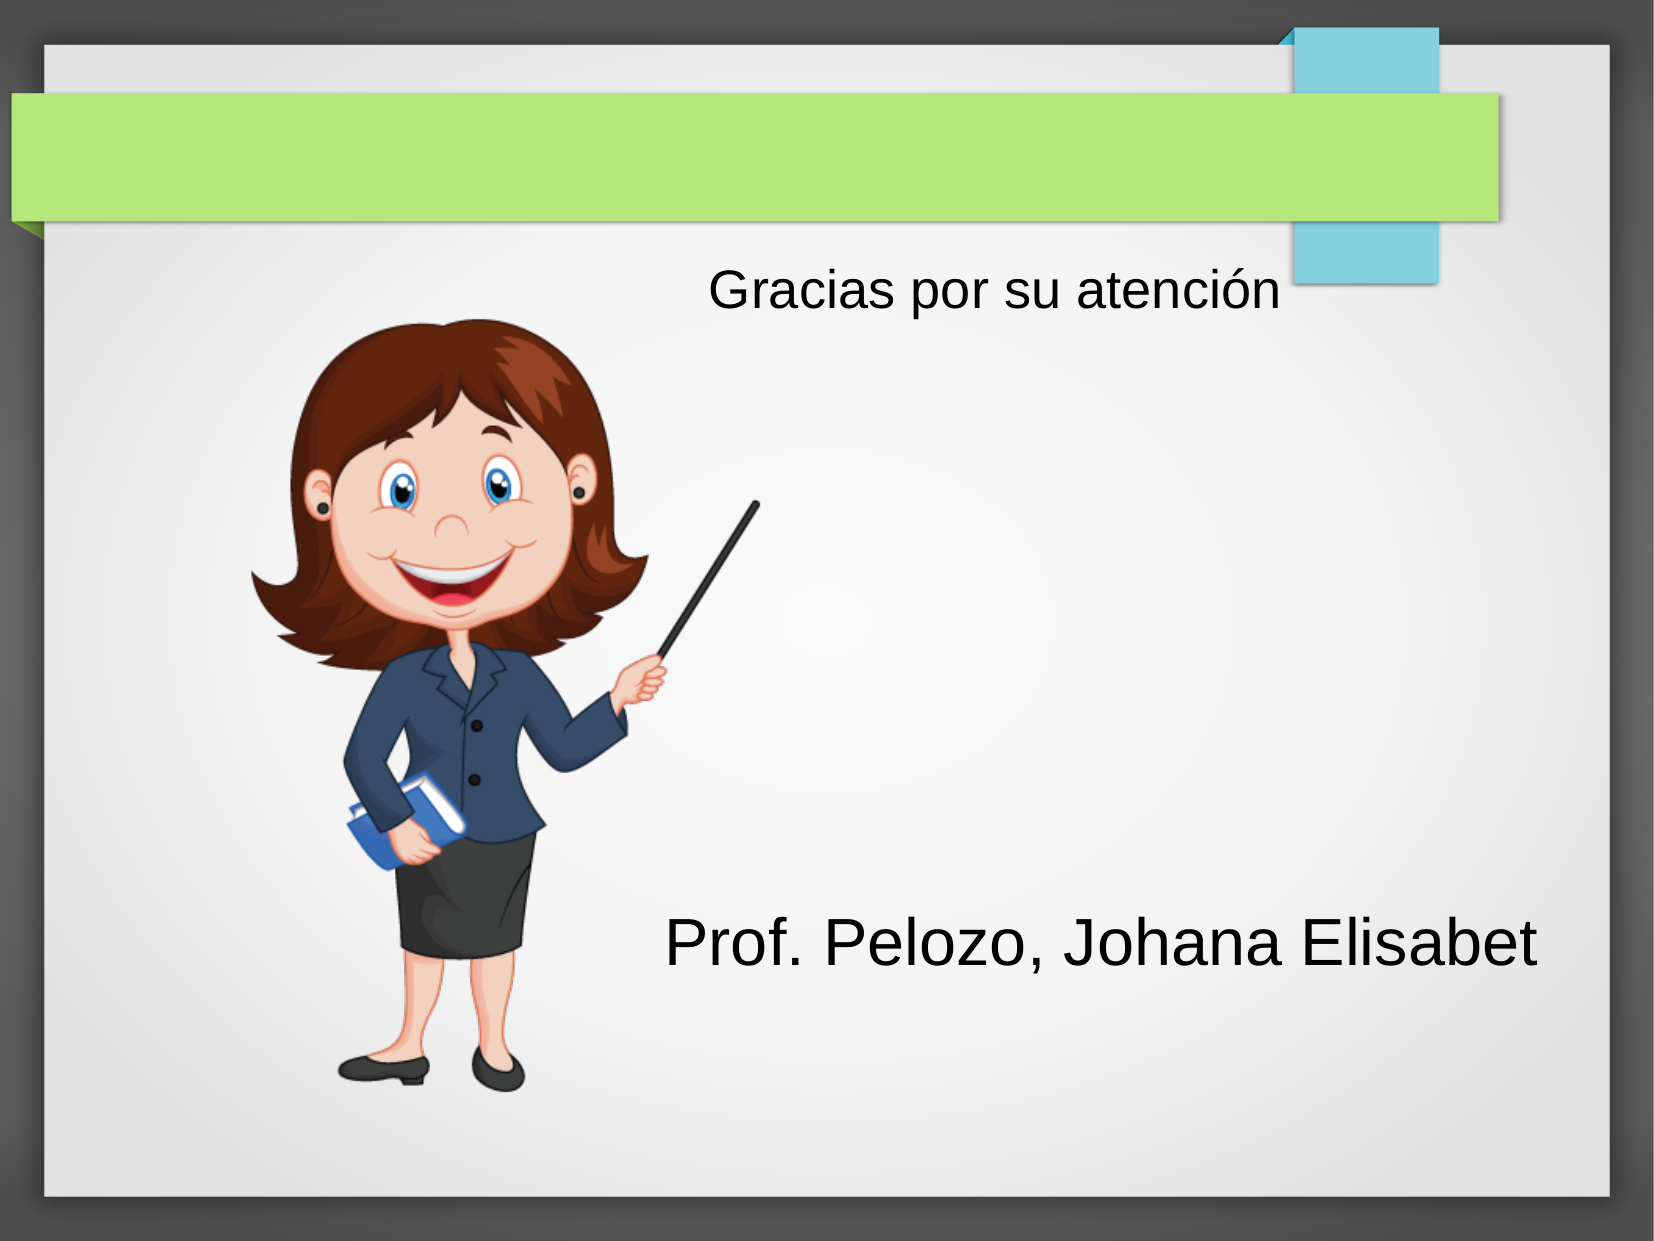

Gracias por su atención
Prof. Pelozo, Johana Elisabet